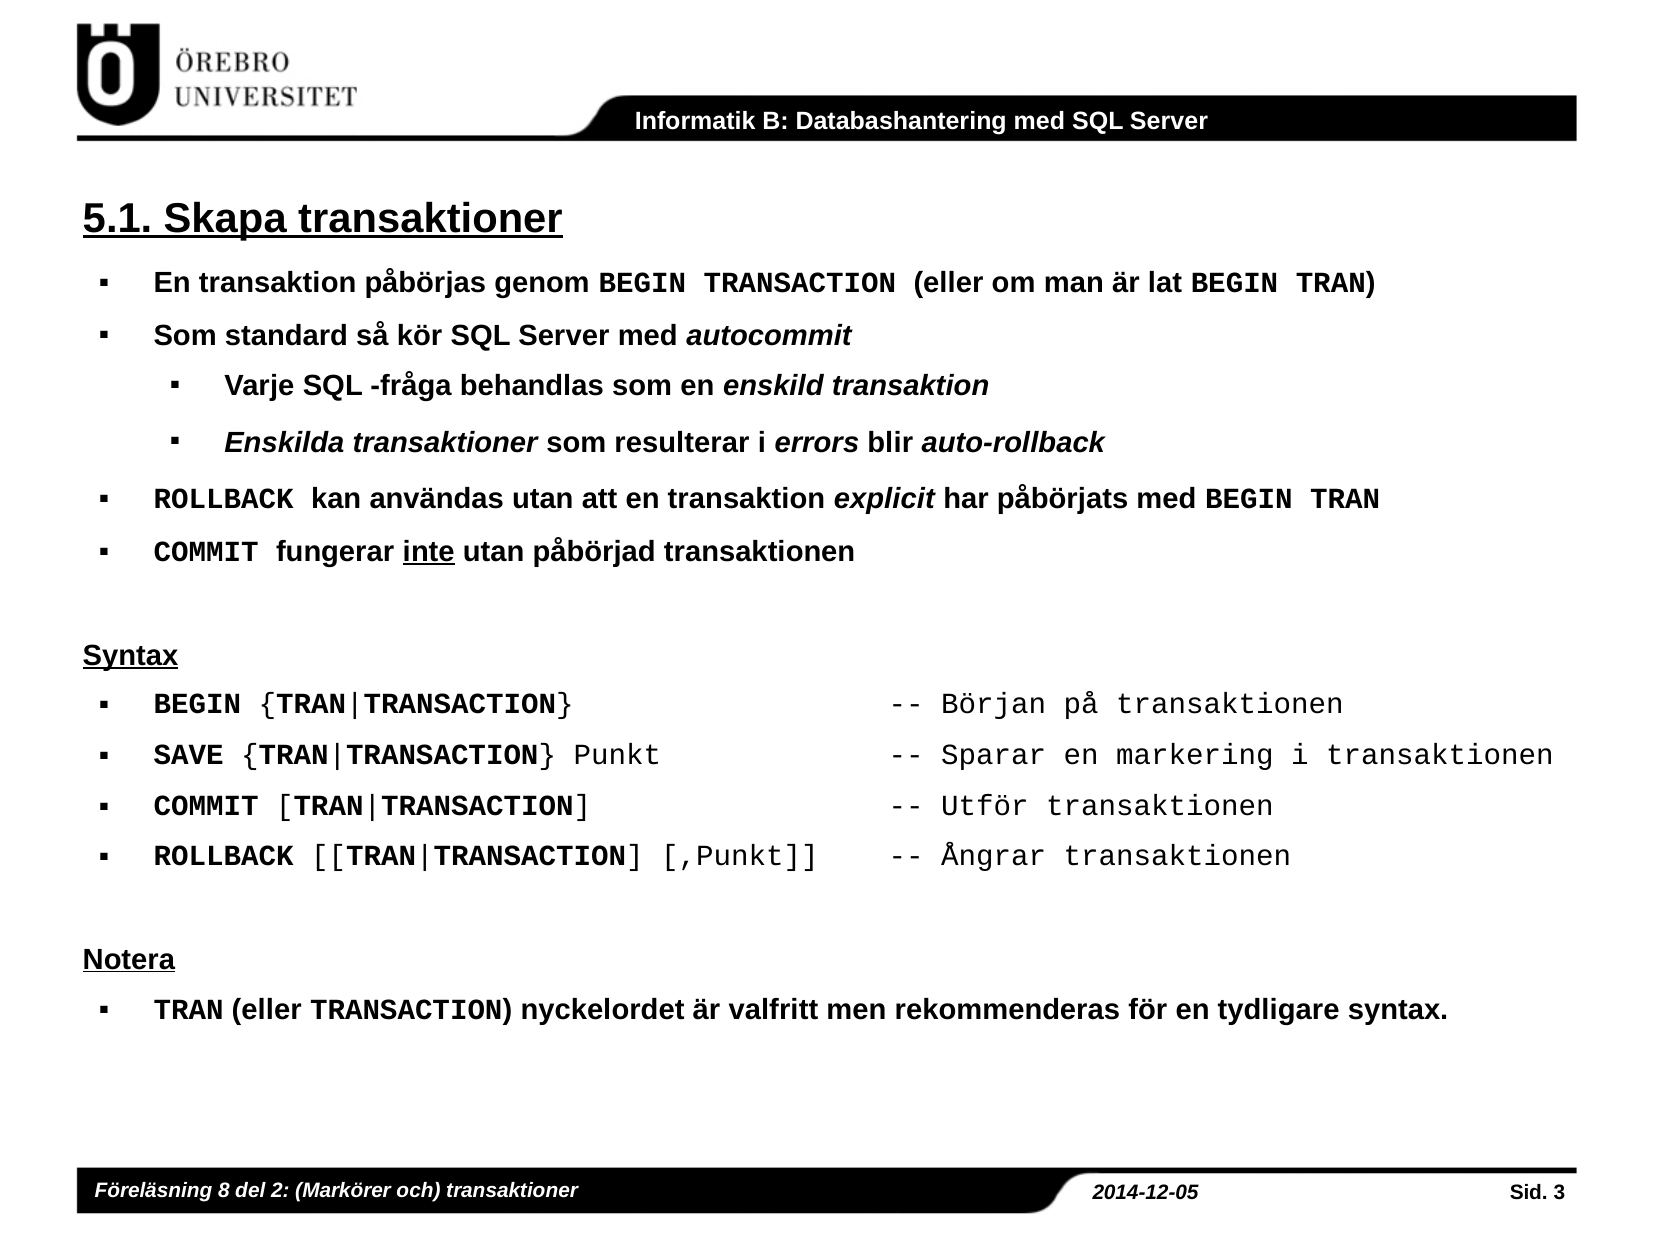

# 5.1. Skapa transaktioner
En transaktion påbörjas genom BEGIN TRANSACTION (eller om man är lat BEGIN TRAN)
Som standard så kör SQL Server med autocommit
Varje SQL -fråga behandlas som en enskild transaktion
Enskilda transaktioner som resulterar i errors blir auto-rollback
ROLLBACK kan användas utan att en transaktion explicit har påbörjats med BEGIN TRAN
COMMIT fungerar inte utan påbörjad transaktionen
Syntax
BEGIN {TRAN|TRANSACTION} -- Början på transaktionen
SAVE {TRAN|TRANSACTION} Punkt -- Sparar en markering i transaktionen
COMMIT [TRAN|TRANSACTION] -- Utför transaktionen
ROLLBACK [[TRAN|TRANSACTION] [,Punkt]] -- Ångrar transaktionen
Notera
TRAN (eller TRANSACTION) nyckelordet är valfritt men rekommenderas för en tydligare syntax.
Föreläsning 8 del 2: (Markörer och) transaktioner
2014-12-05
3